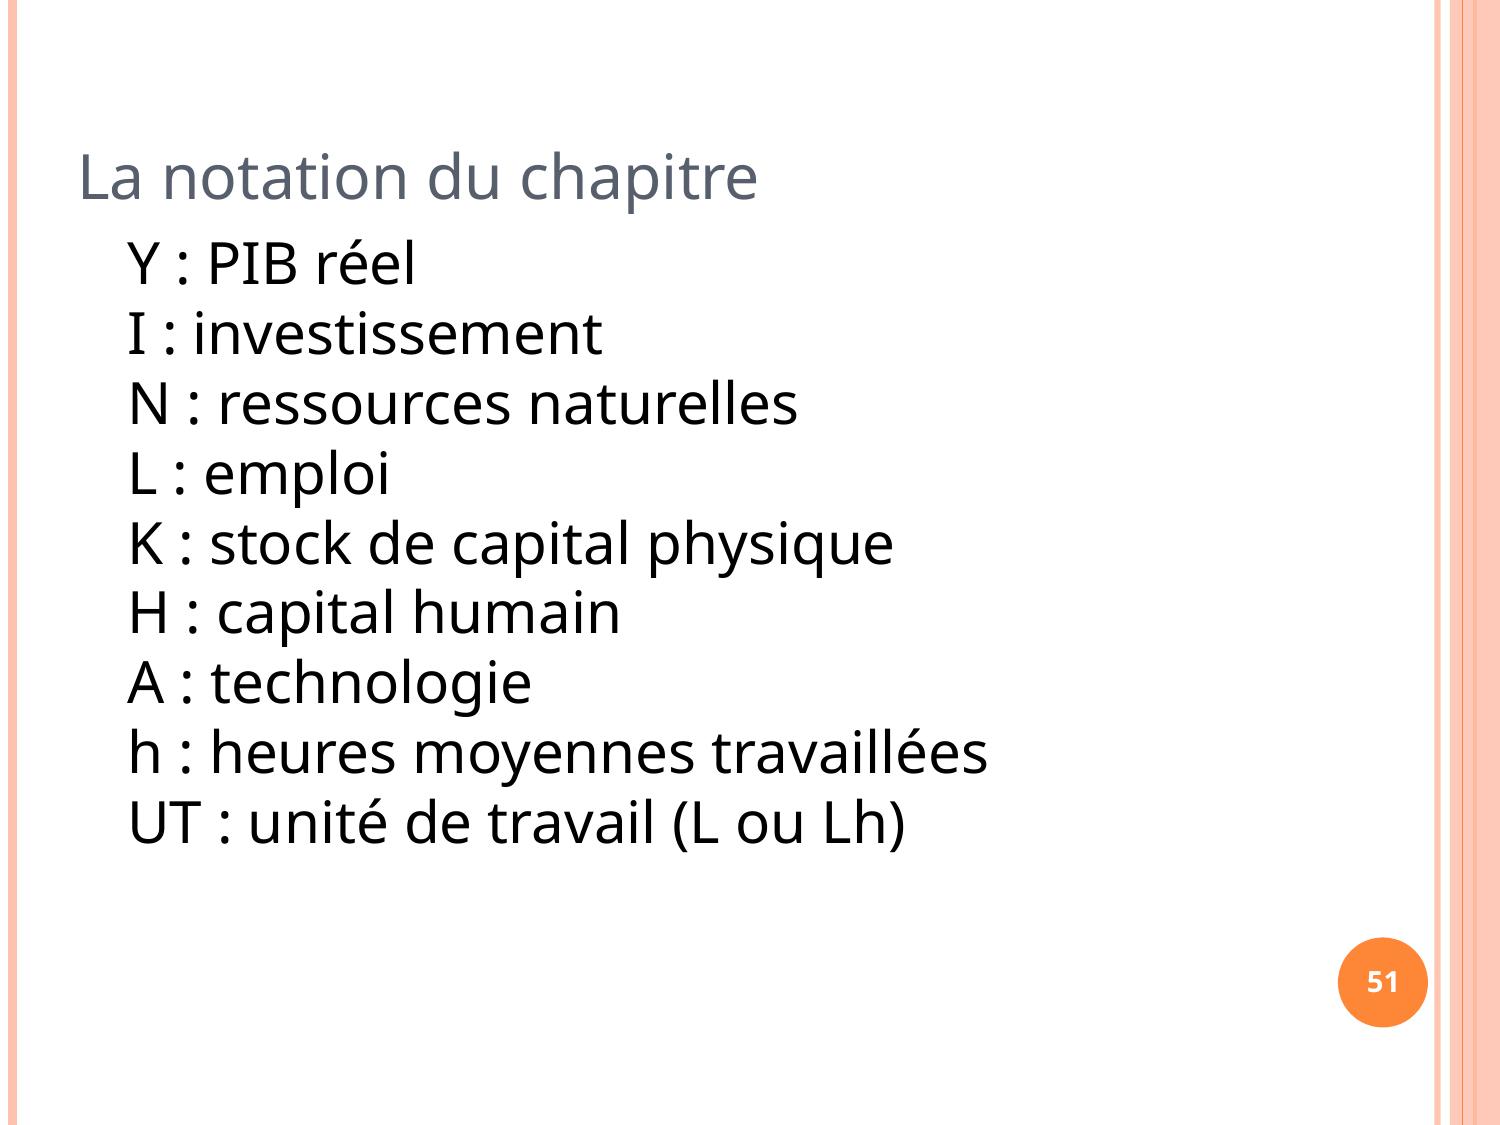

# La notation du chapitre
Y : PIB réel
I : investissement
N : ressources naturelles
L : emploi
K : stock de capital physique
H : capital humain
A : technologie
h : heures moyennes travaillées
UT : unité de travail (L ou Lh)